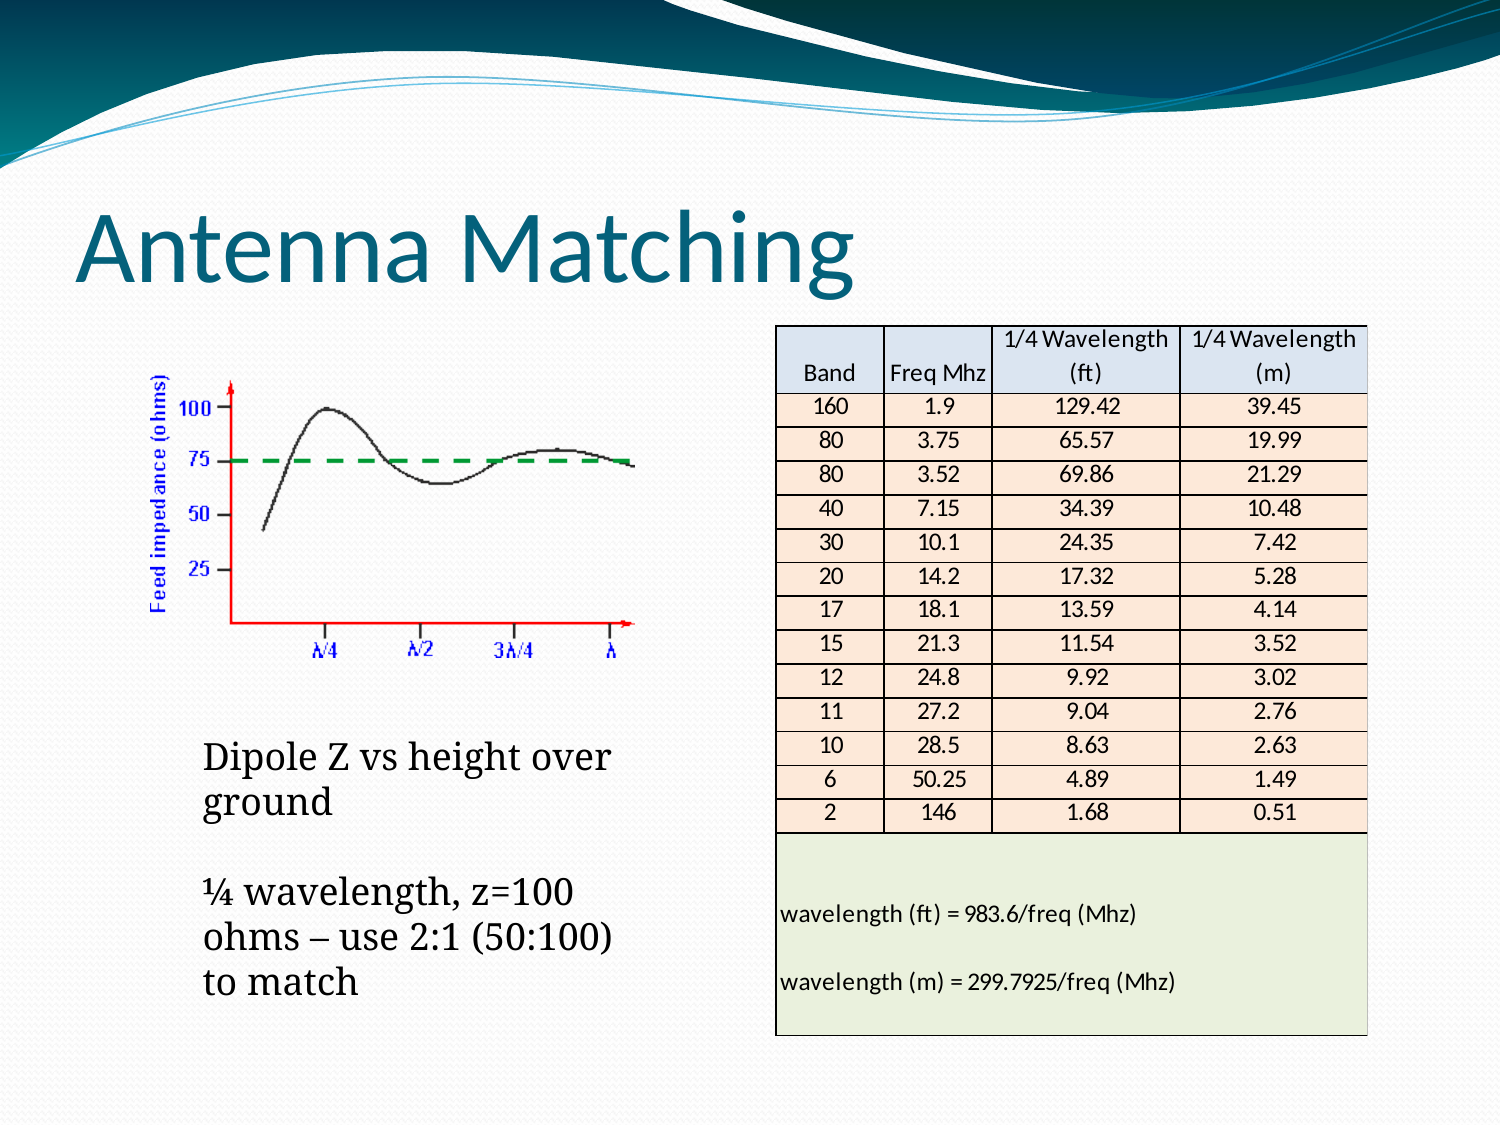

# Antenna Matching
Dipole Z vs height over ground
¼ wavelength, z=100 ohms – use 2:1 (50:100) to match